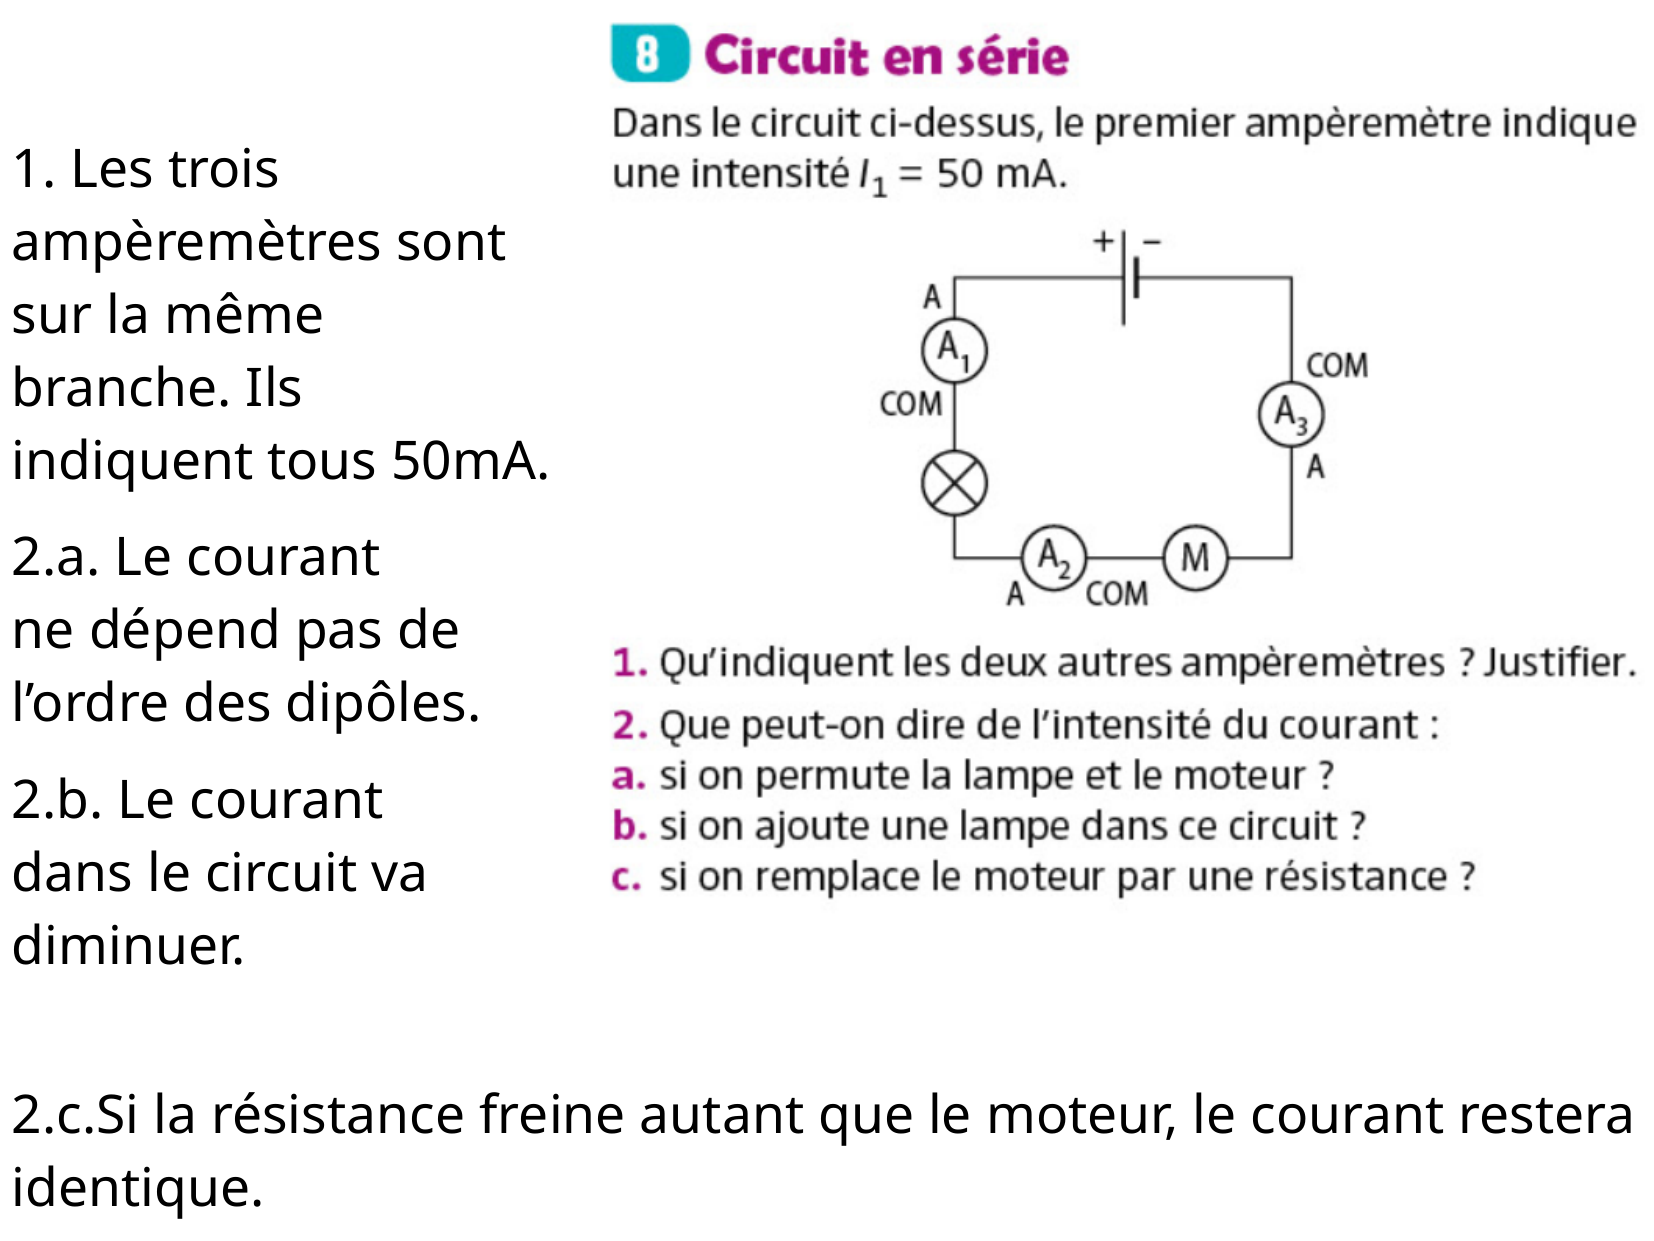

#
1. Les trois
ampèremètres sont
sur la même
branche. Ils
indiquent tous 50mA.
2.a. Le courant
ne dépend pas de
l’ordre des dipôles.
2.b. Le courant
dans le circuit va
diminuer.
2.c.Si la résistance freine autant que le moteur, le courant restera identique.